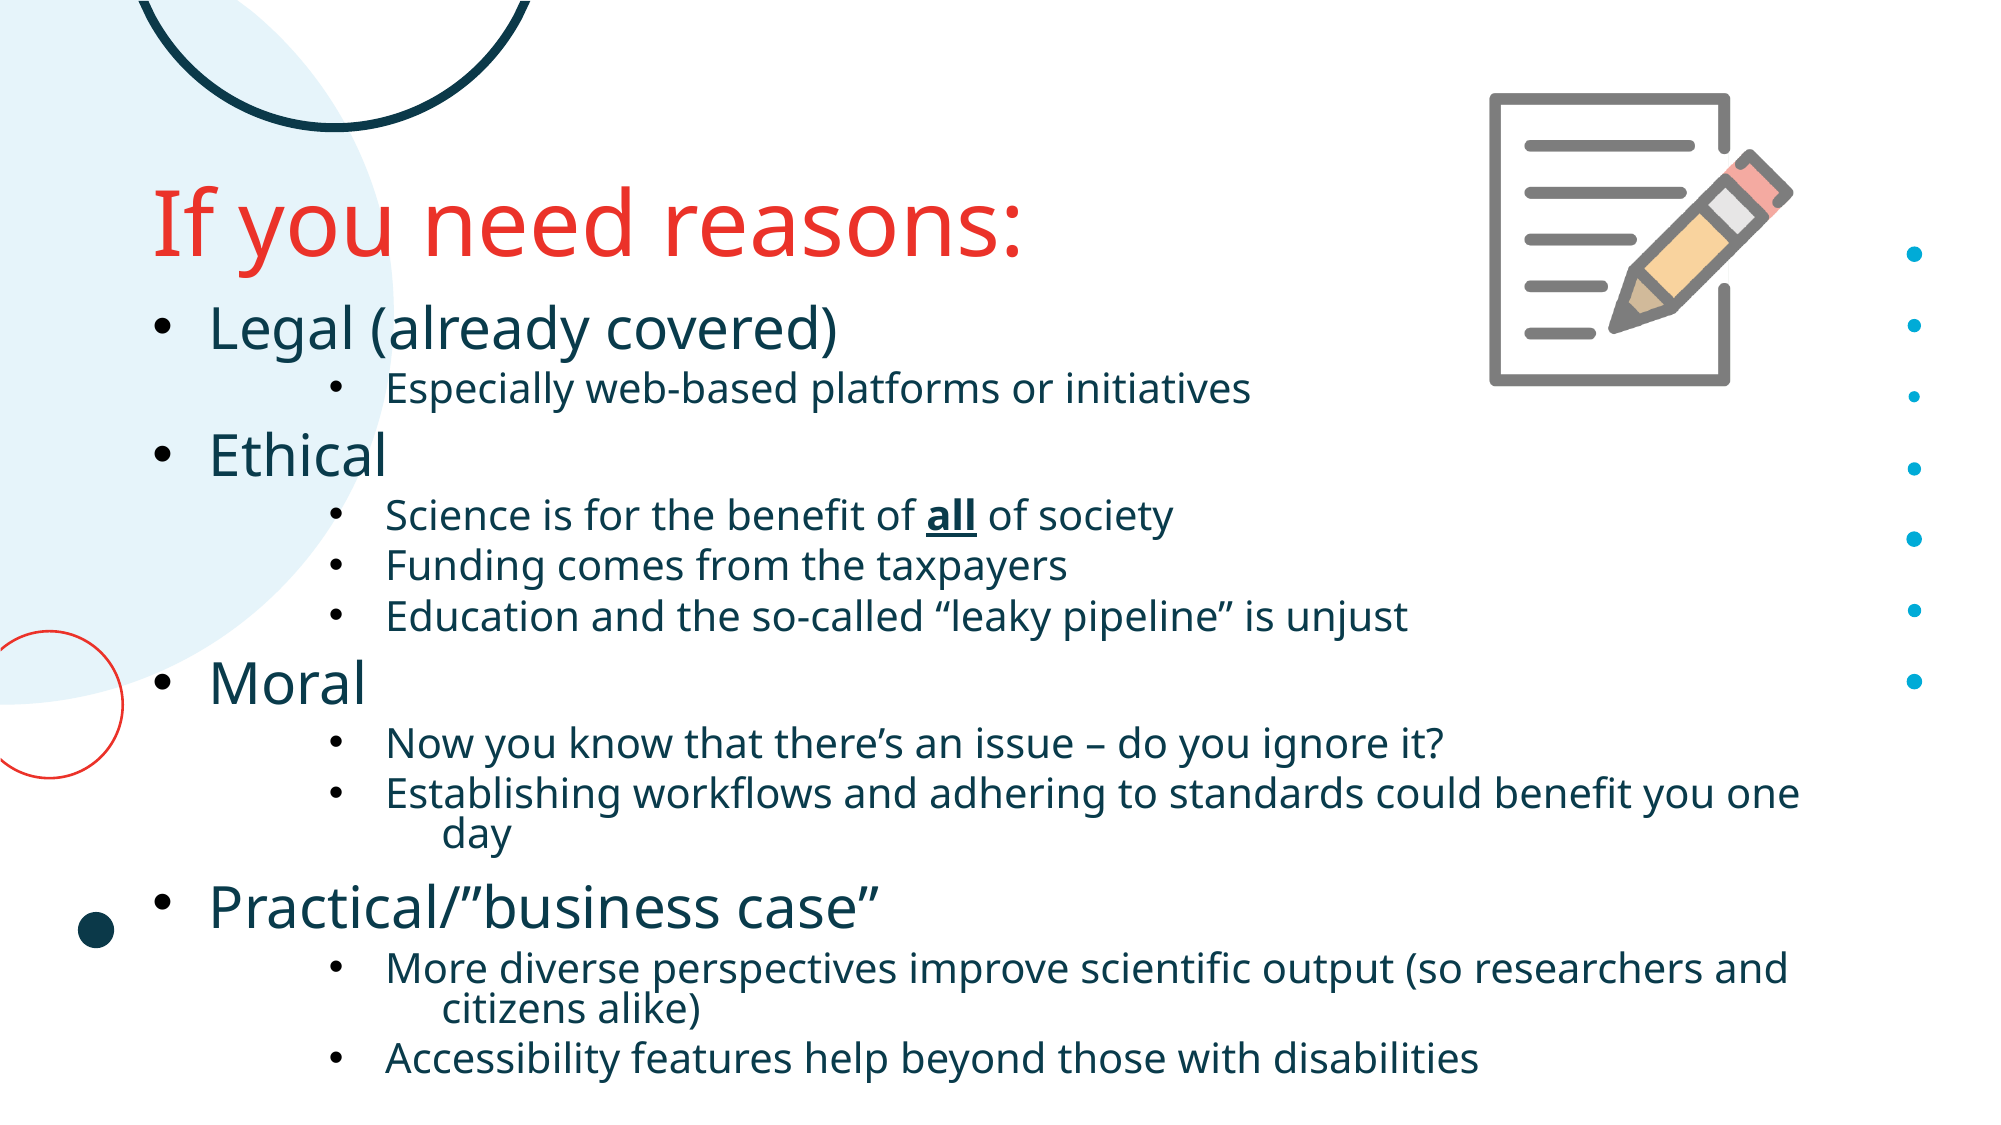

# If you need reasons:
Legal (already covered)
Especially web-based platforms or initiatives
Ethical
Science is for the benefit of all of society
Funding comes from the taxpayers
Education and the so-called “leaky pipeline” is unjust
Moral
Now you know that there’s an issue – do you ignore it?
Establishing workflows and adhering to standards could benefit you one day
Practical/”business case”
More diverse perspectives improve scientific output (so researchers and citizens alike)
Accessibility features help beyond those with disabilities